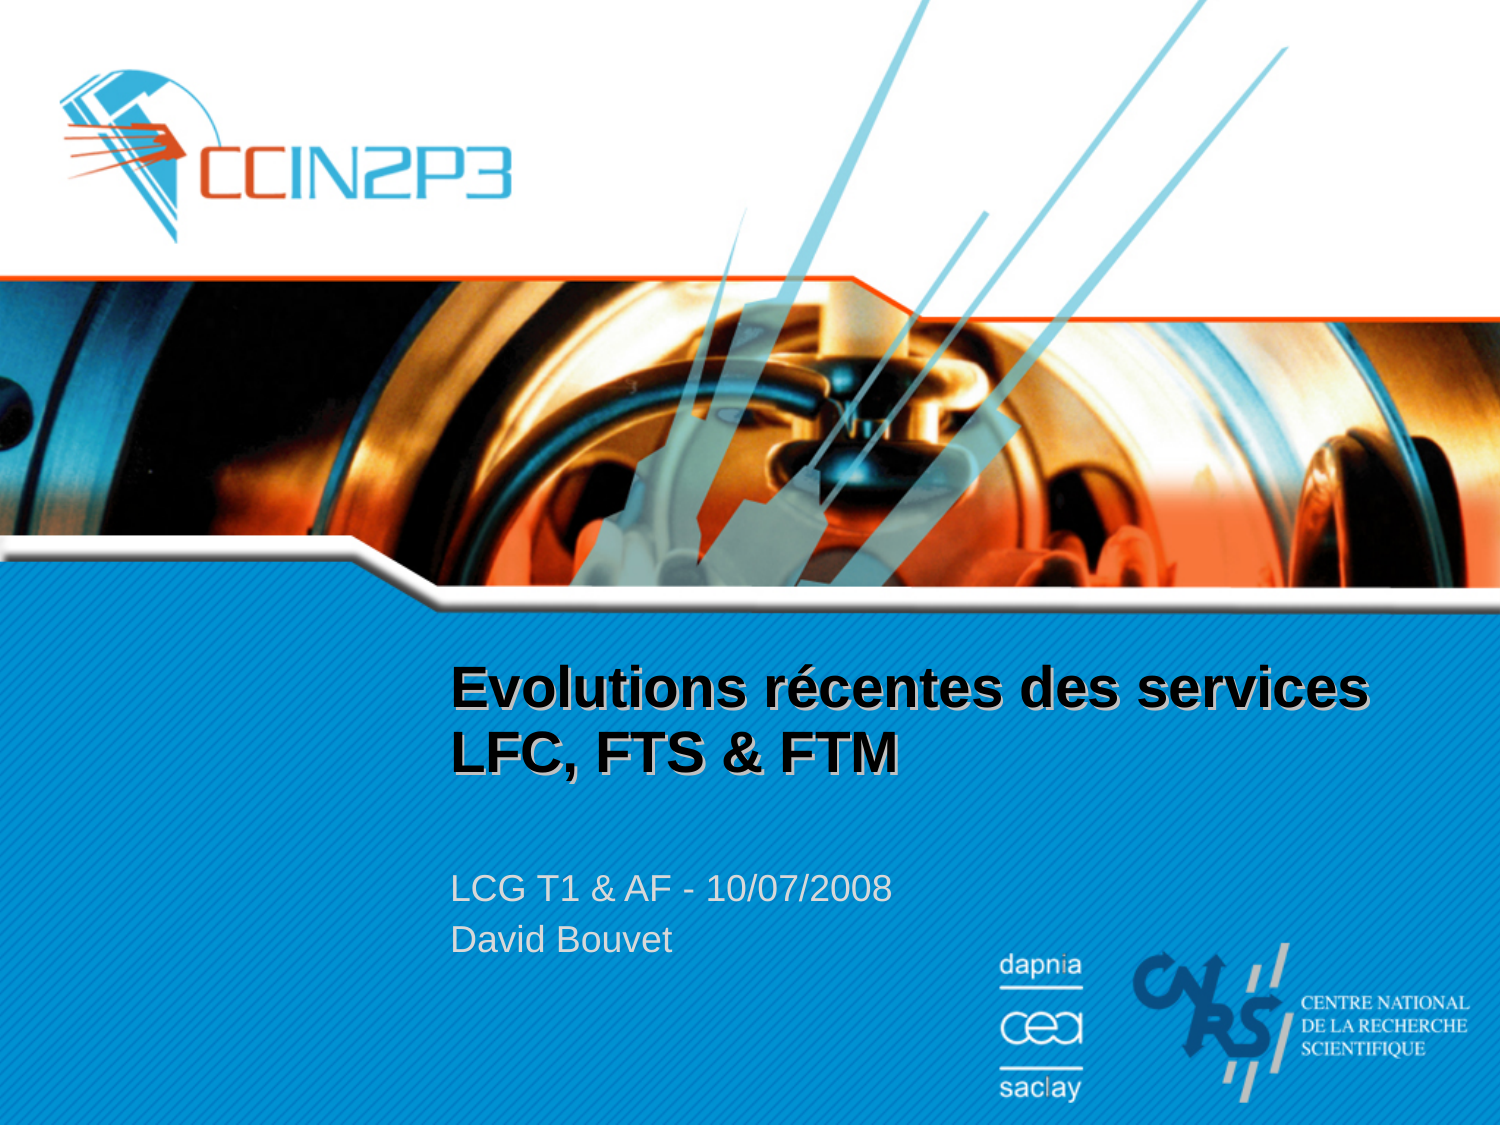

# Evolutions récentes des services LFC, FTS & FTM
LCG T1 & AF - 10/07/2008
David Bouvet